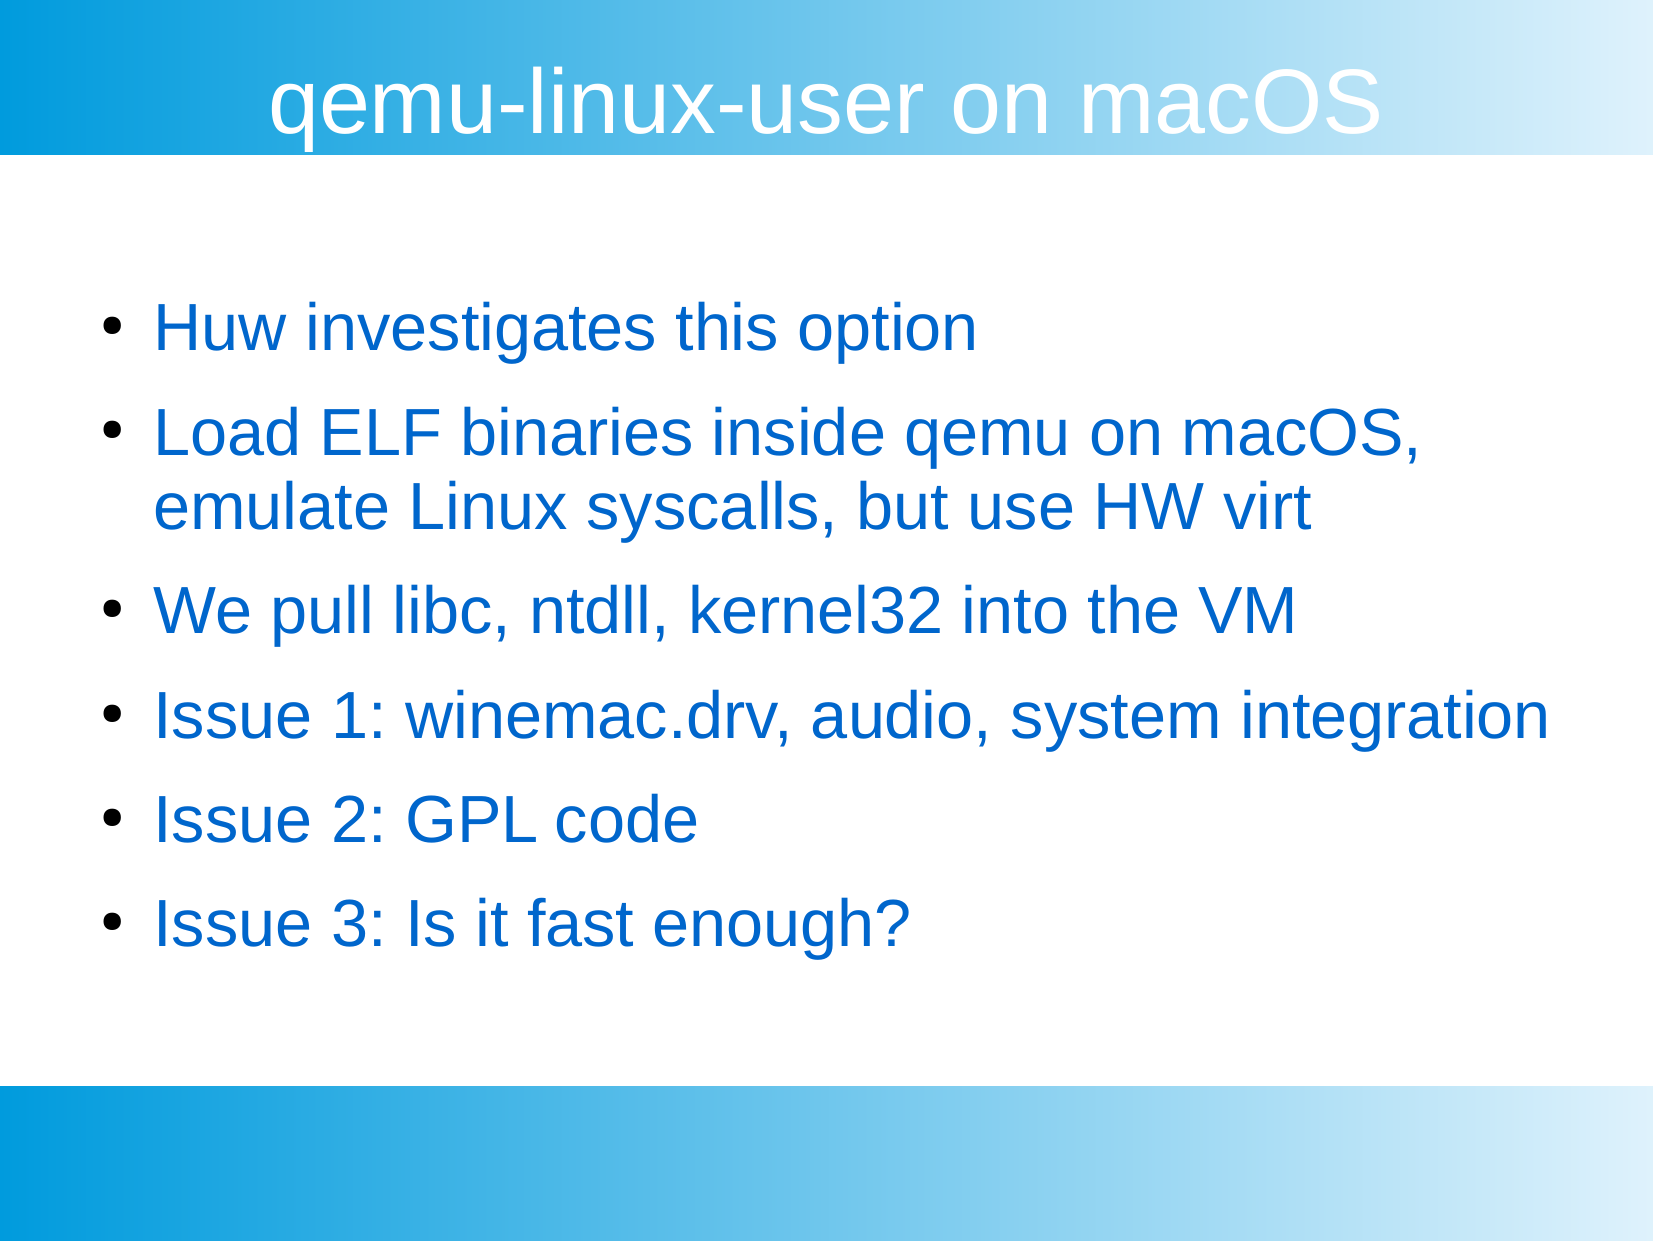

# qemu-linux-user on macOS
Huw investigates this option
Load ELF binaries inside qemu on macOS, emulate Linux syscalls, but use HW virt
We pull libc, ntdll, kernel32 into the VM
Issue 1: winemac.drv, audio, system integration
Issue 2: GPL code
Issue 3: Is it fast enough?